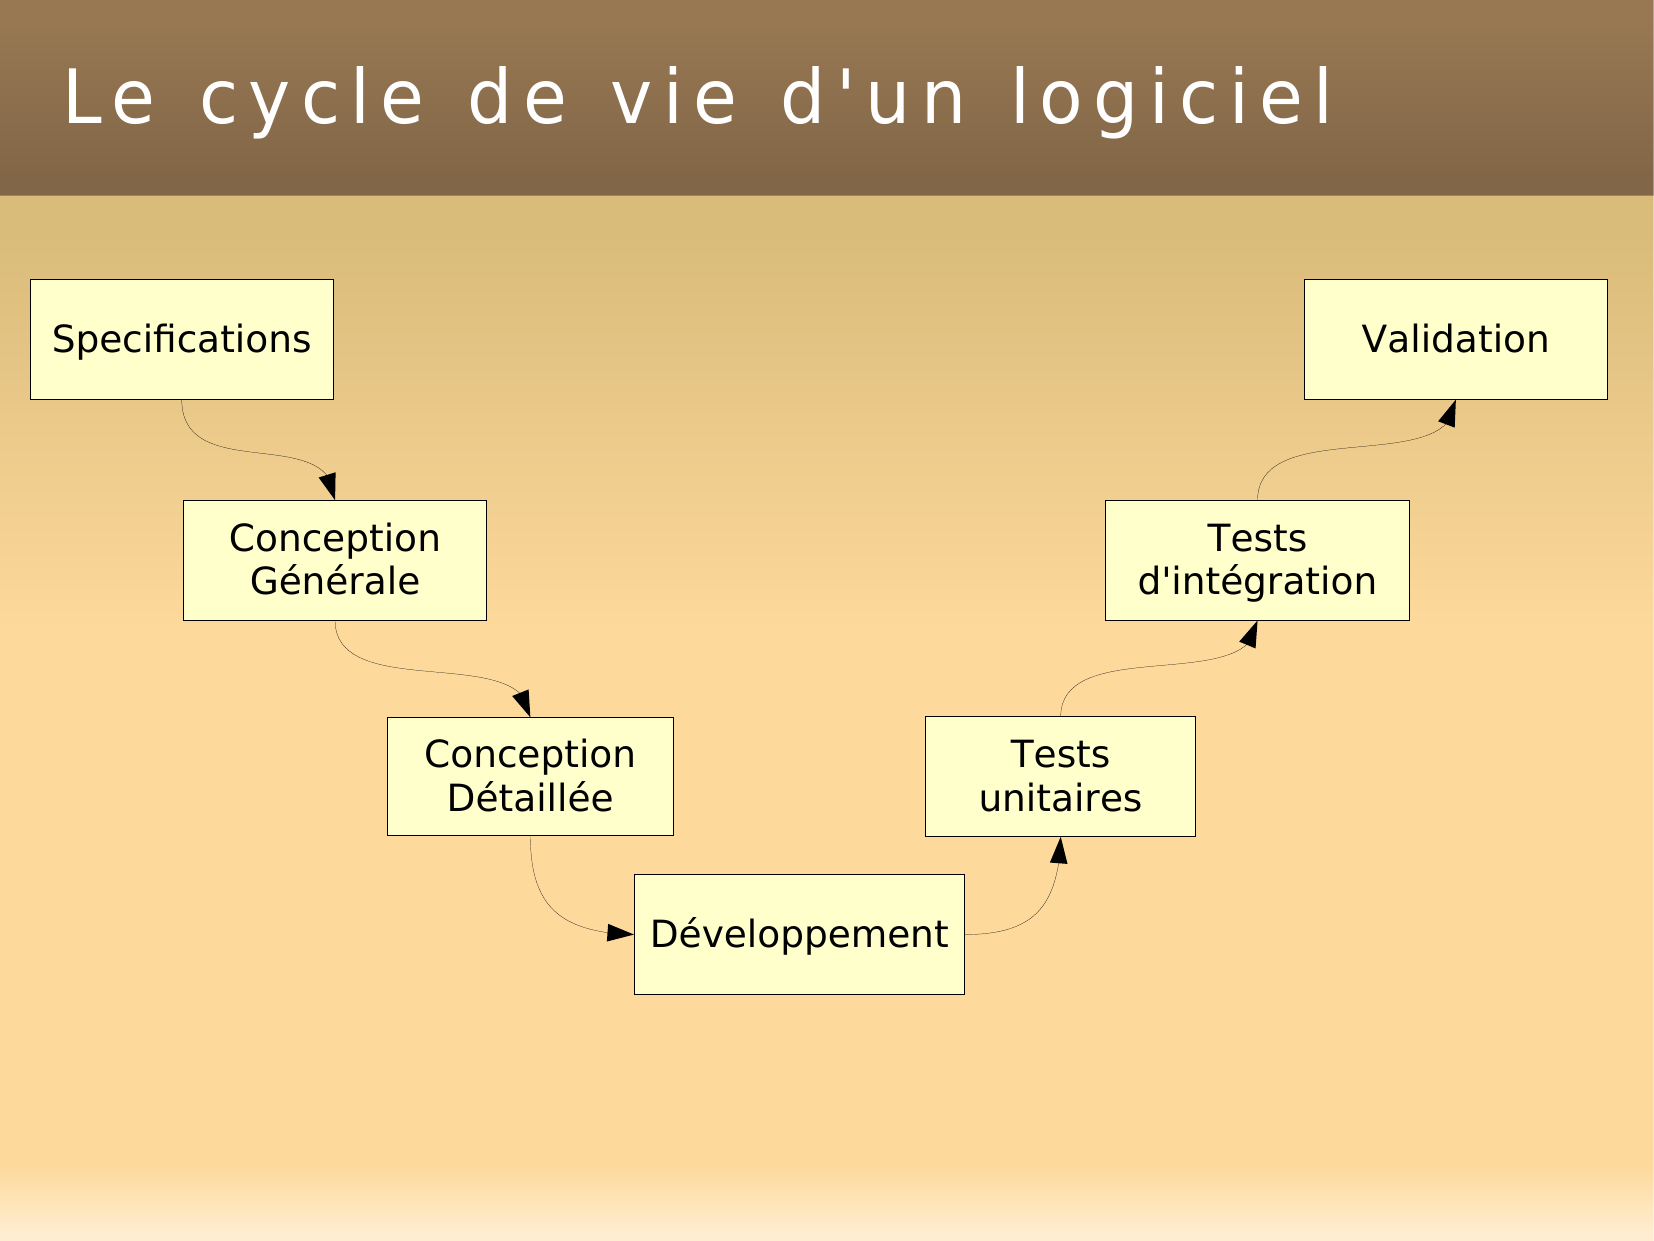

# Le cycle de vie d'un logiciel
Specifications
Validation
Conception
Générale
Tests
d'intégration
Tests
unitaires
Conception
Détaillée
Développement